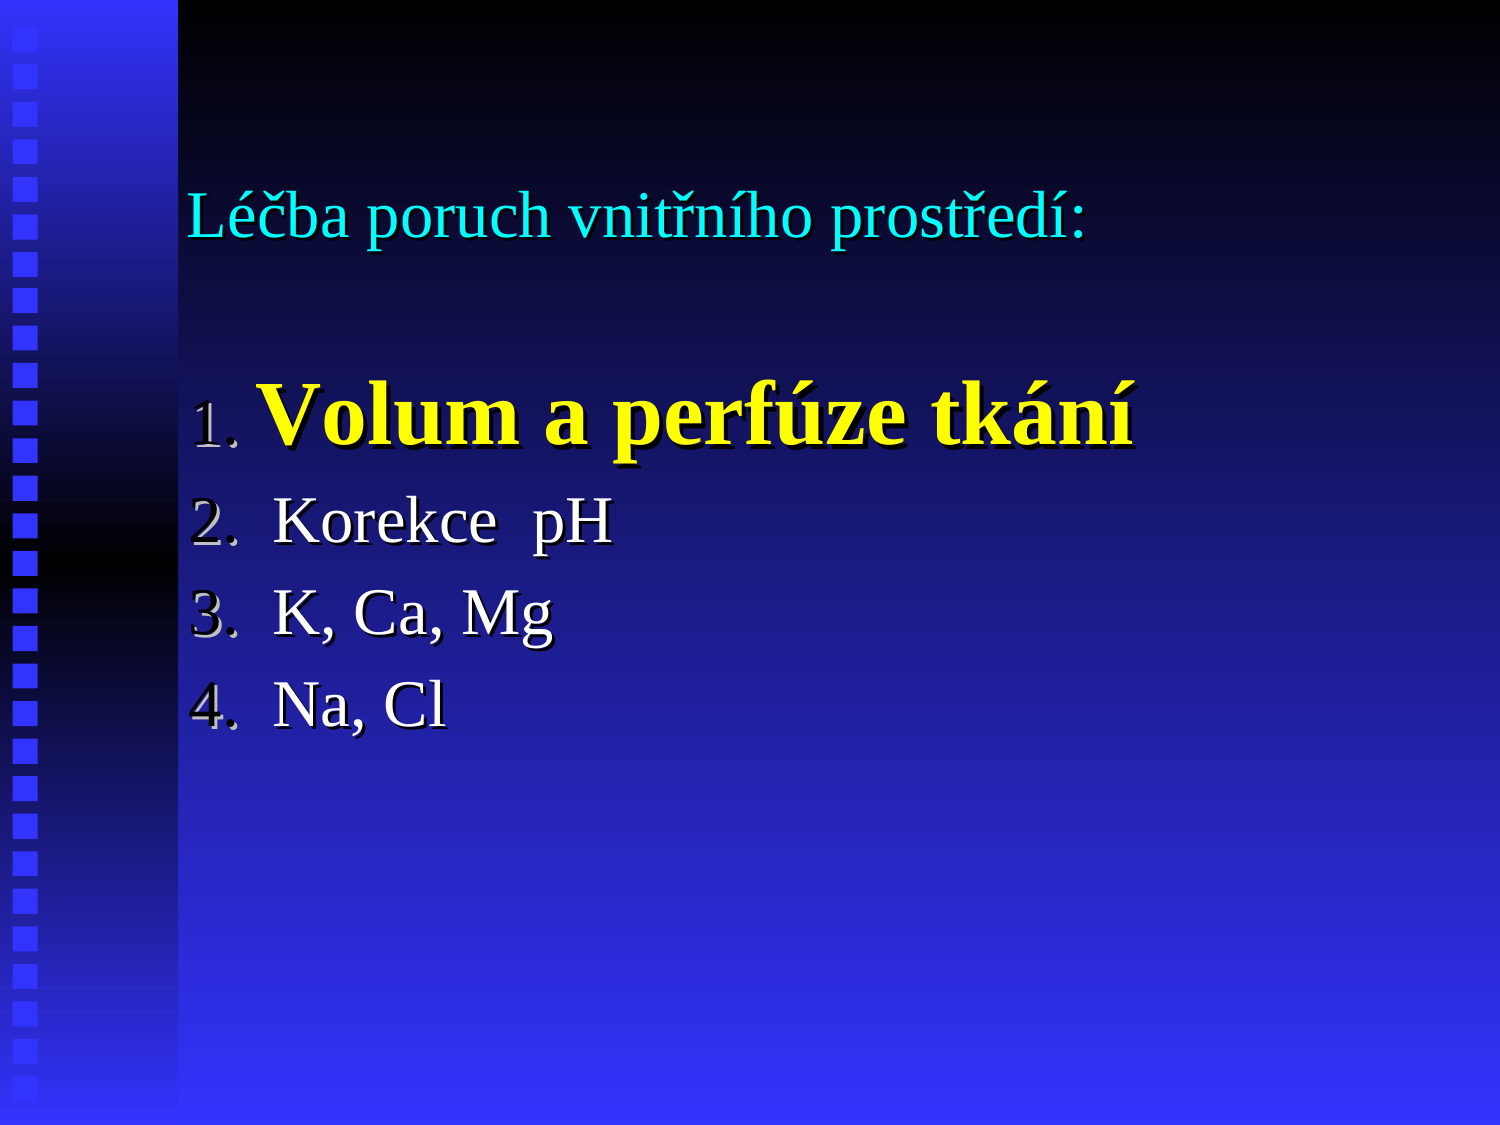

# Léčba poruch vnitřního prostředí:
 Volum a perfúze tkání
 Korekce pH
 K, Ca, Mg
 Na, Cl